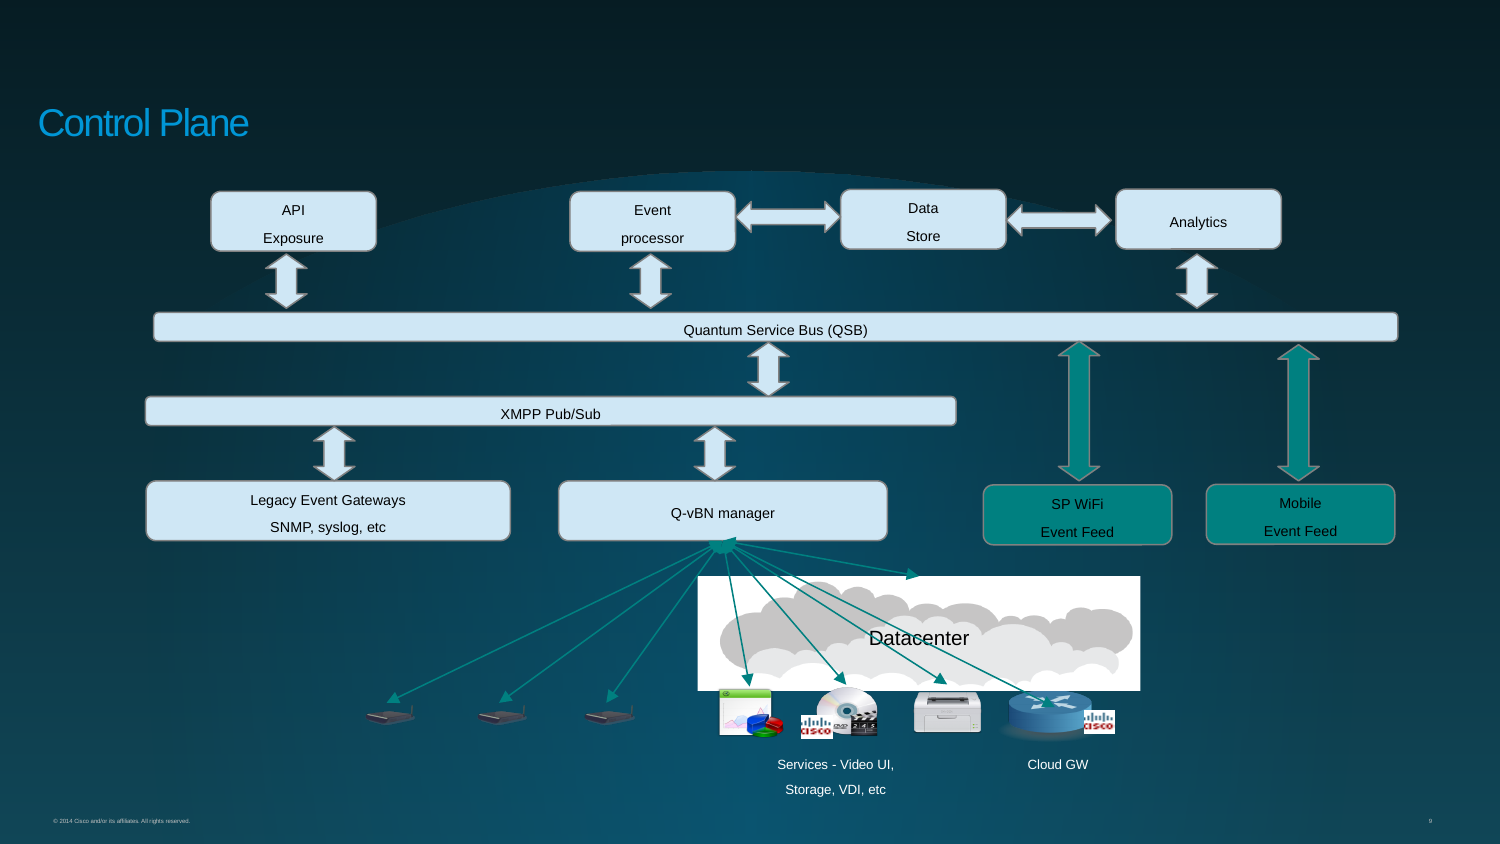

# Control Plane
Analytics
Data
Store
API
Exposure
Event
processor
Quantum Service Bus (QSB)
XMPP Pub/Sub
Legacy Event Gateways
SNMP, syslog, etc
Q-vBN manager
Mobile
Event Feed
SP WiFi
Event Feed
Datacenter
Services - Video UI,
Storage, VDI, etc
Cloud GW